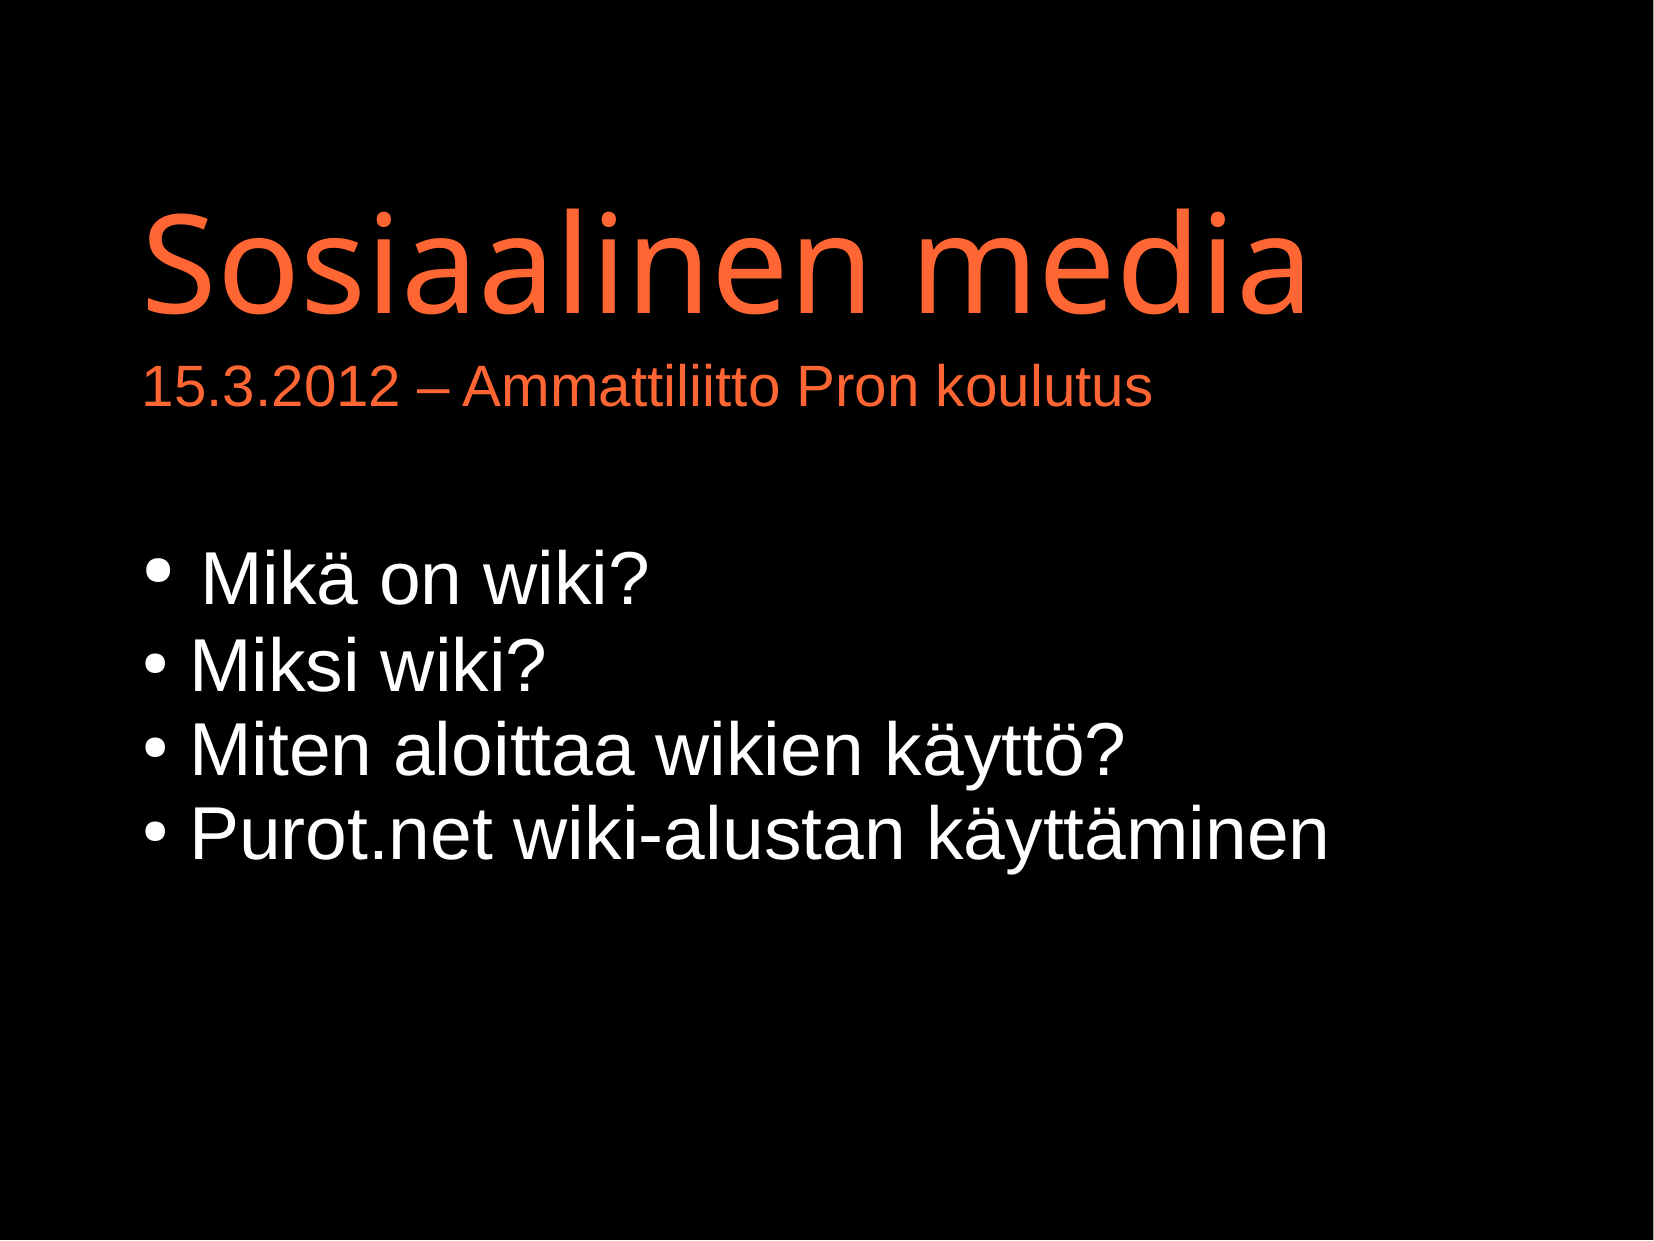

Sosiaalinen media
15.3.2012 – Ammattiliitto Pron koulutus
 Mikä on wiki?
 Miksi wiki?
 Miten aloittaa wikien käyttö?
 Purot.net wiki-alustan käyttäminen